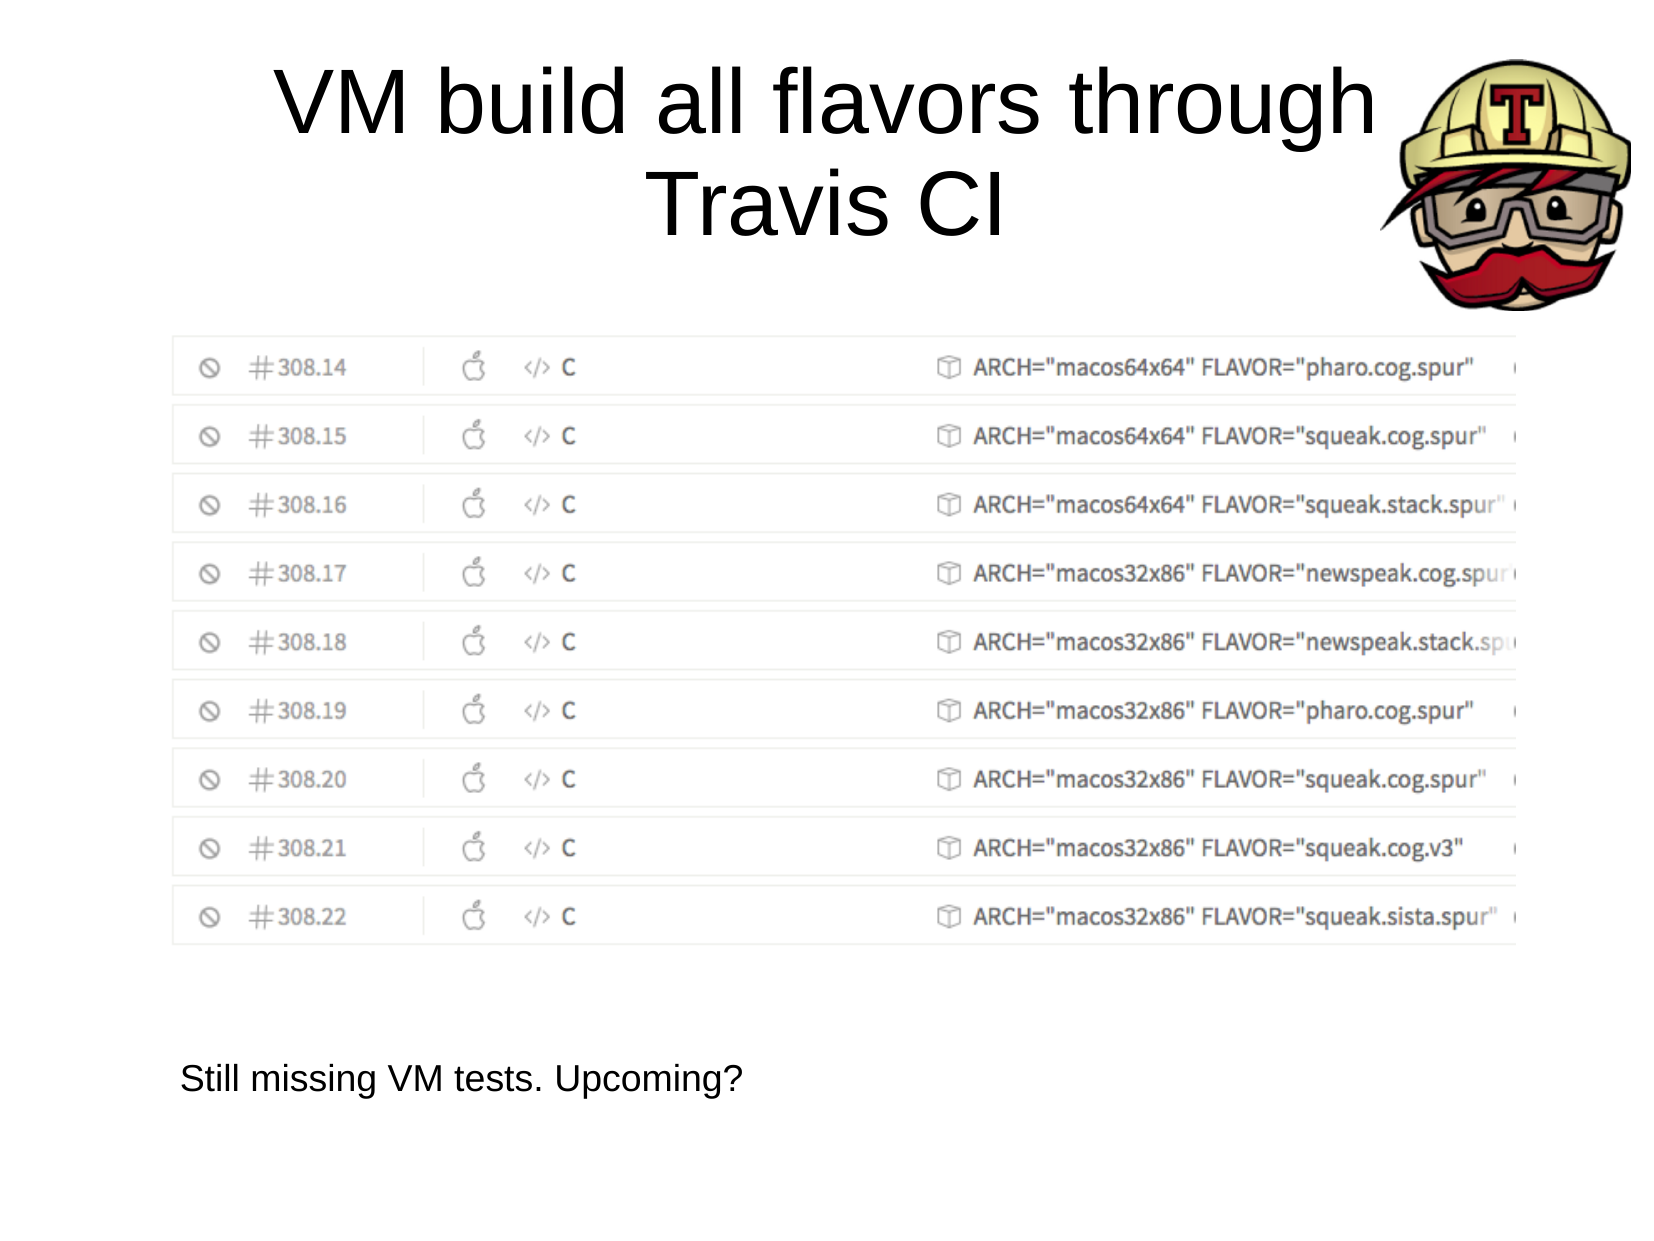

# VM build all flavors through Travis CI
Still missing VM tests. Upcoming?